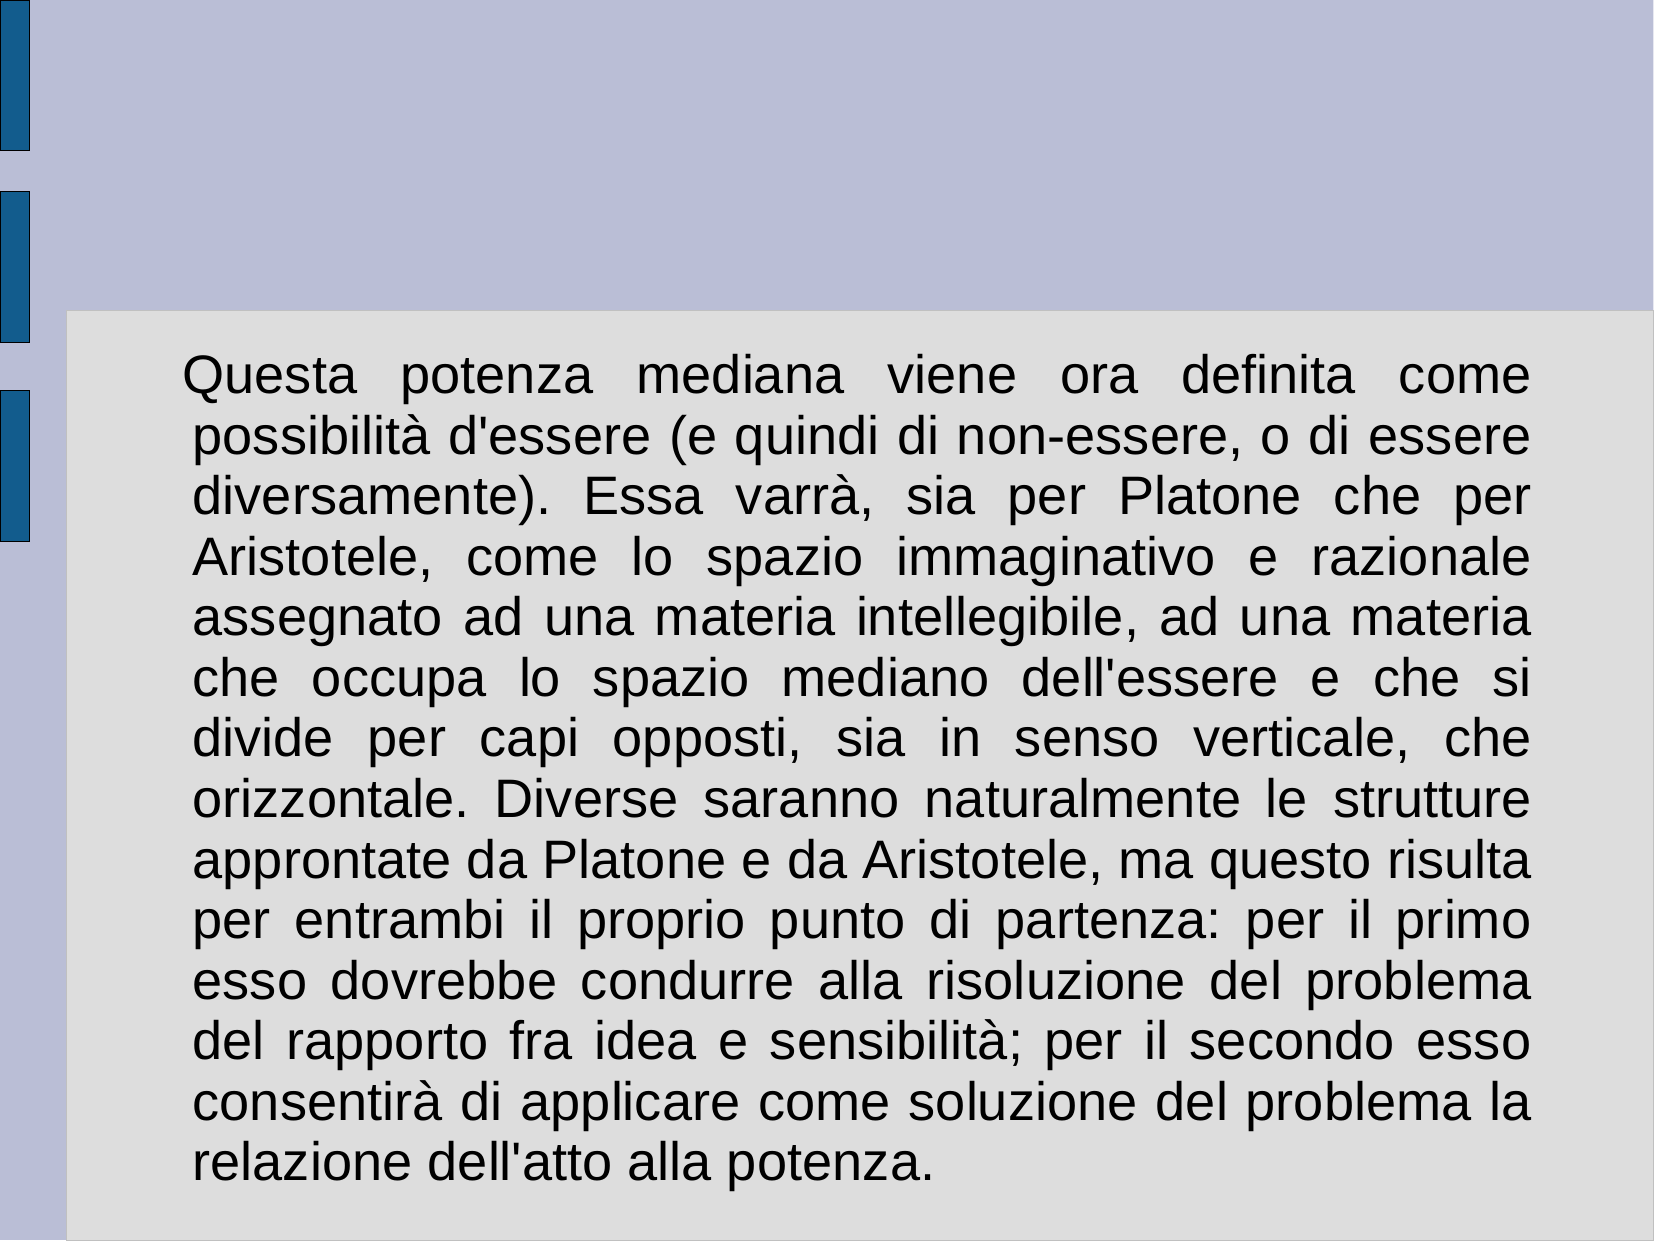

#
 Questa potenza mediana viene ora definita come possibilità d'essere (e quindi di non-essere, o di essere diversamente). Essa varrà, sia per Platone che per Aristotele, come lo spazio immaginativo e razionale assegnato ad una materia intellegibile, ad una materia che occupa lo spazio mediano dell'essere e che si divide per capi opposti, sia in senso verticale, che orizzontale. Diverse saranno naturalmente le strutture approntate da Platone e da Aristotele, ma questo risulta per entrambi il proprio punto di partenza: per il primo esso dovrebbe condurre alla risoluzione del problema del rapporto fra idea e sensibilità; per il secondo esso consentirà di applicare come soluzione del problema la relazione dell'atto alla potenza.